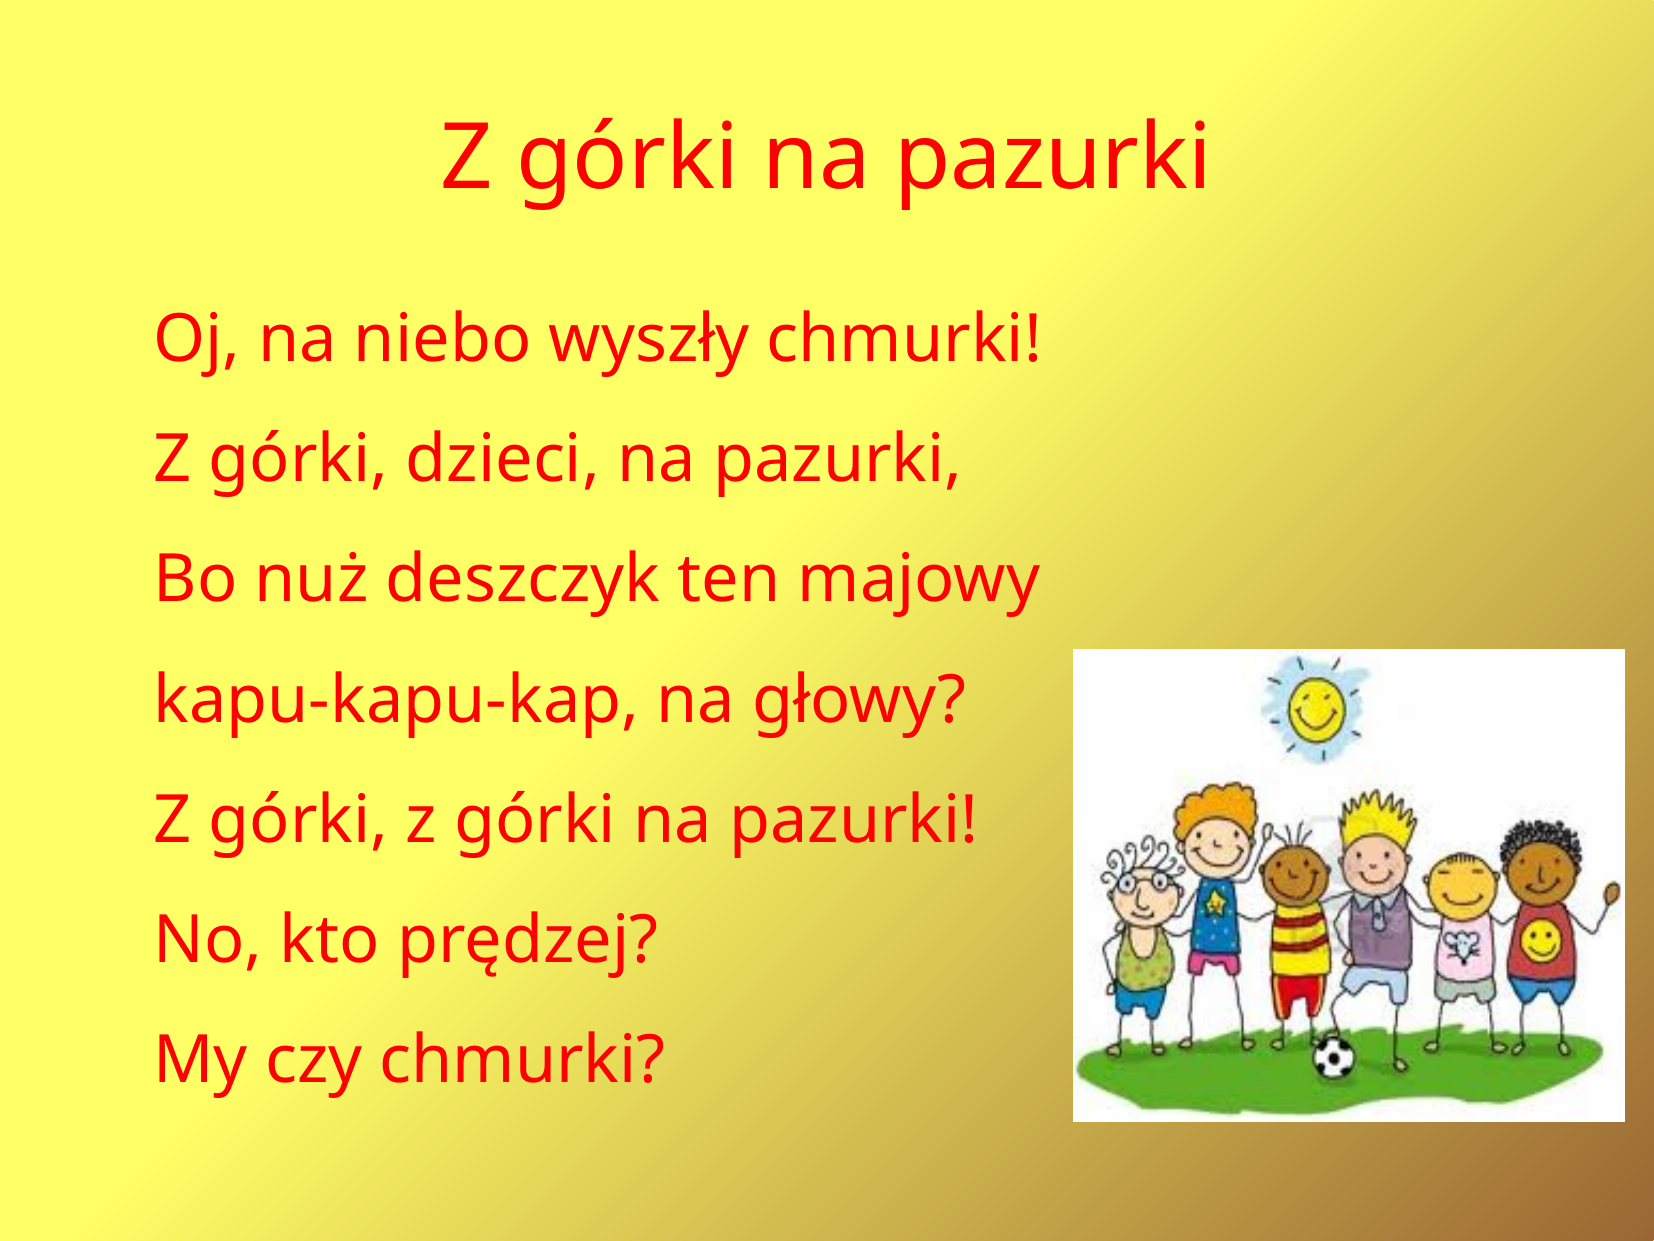

# Z górki na pazurki
Oj, na niebo wyszły chmurki!
Z górki, dzieci, na pazurki,
Bo nuż deszczyk ten majowy
kapu-kapu-kap, na głowy?
Z górki, z górki na pazurki!
No, kto prędzej?
My czy chmurki?